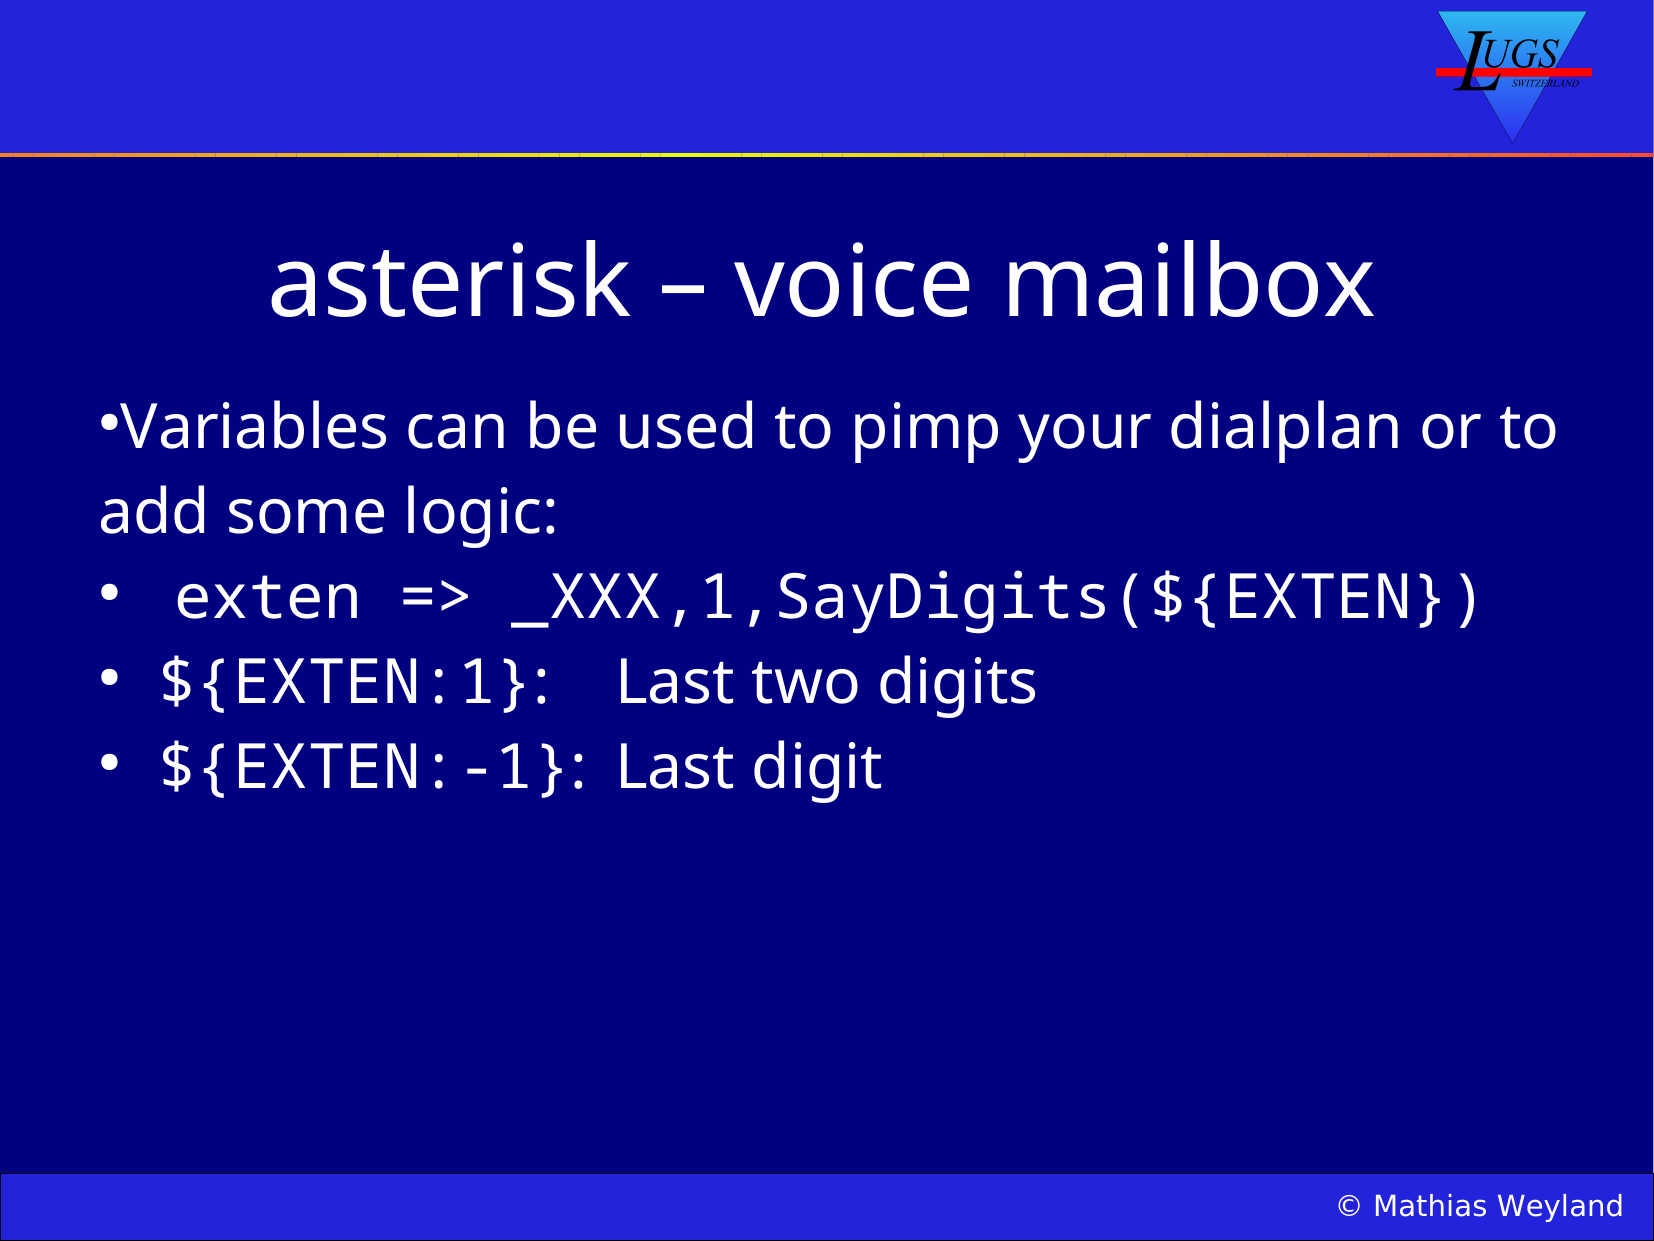

asterisk – voice mailbox
Variables can be used to pimp your dialplan or to add some logic:
 exten => _XXX,1,SayDigits(${EXTEN})
 ${EXTEN:1}:	Last two digits
 ${EXTEN:-1}:	Last digit
© Mathias Weyland